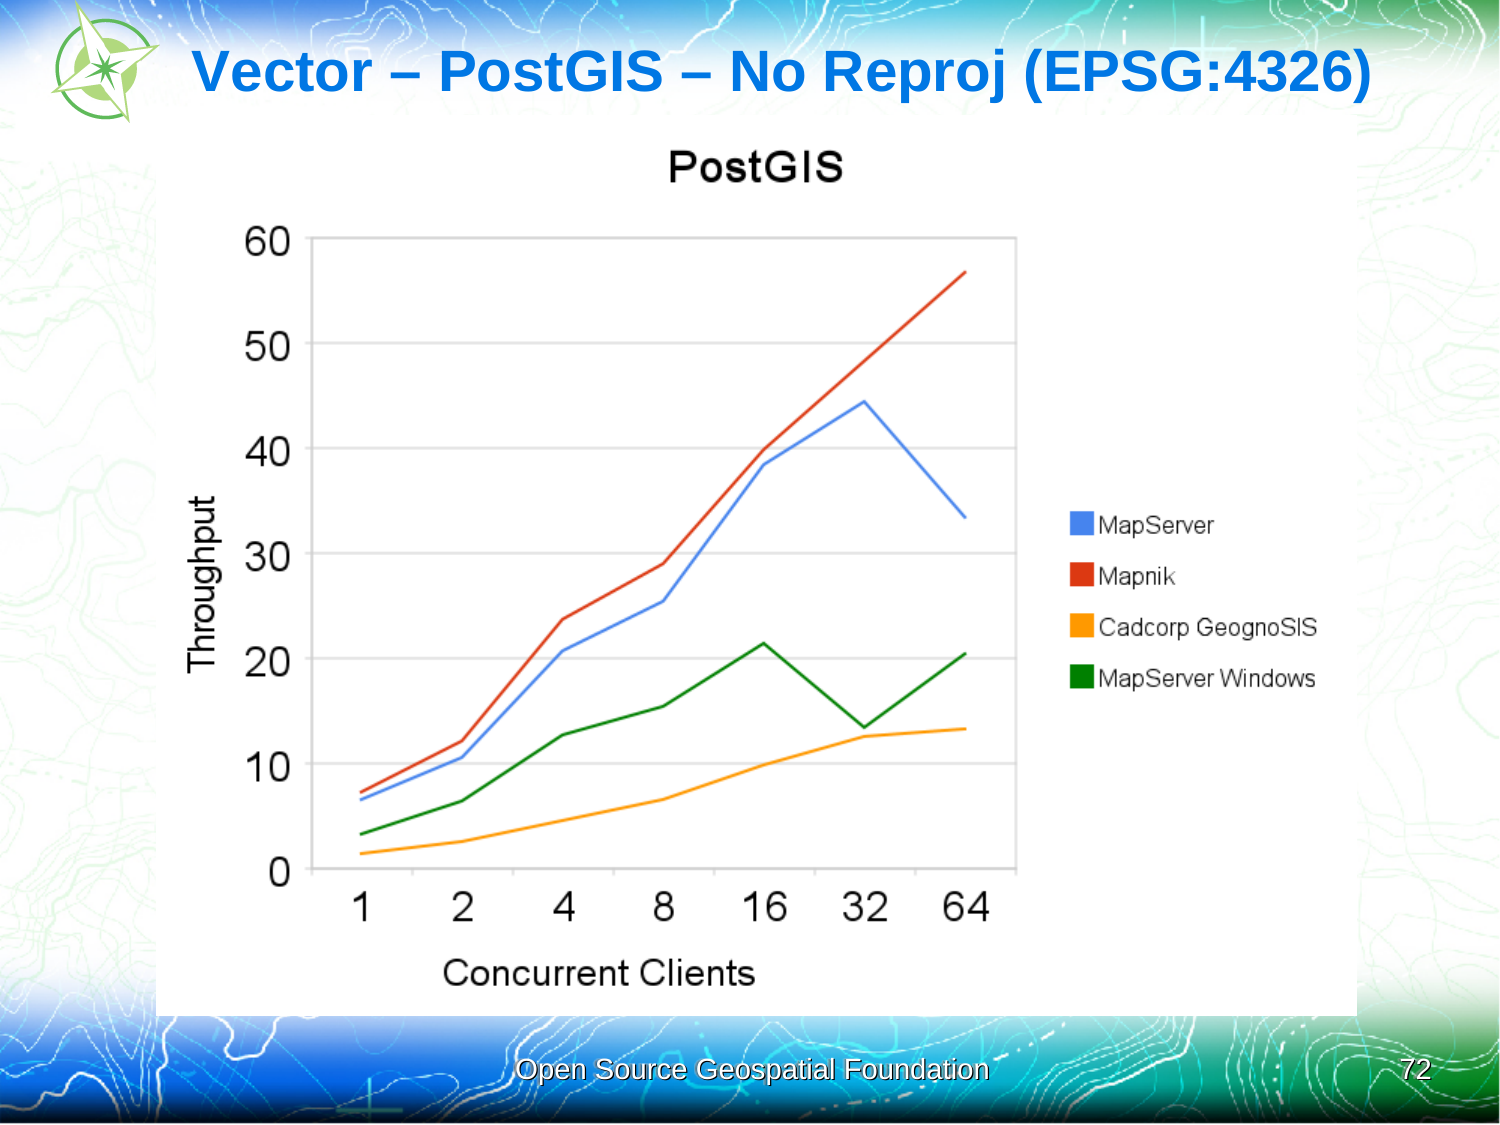

# Vector – PostGIS – No Reproj (EPSG:4326)
Open Source Geospatial Foundation
72